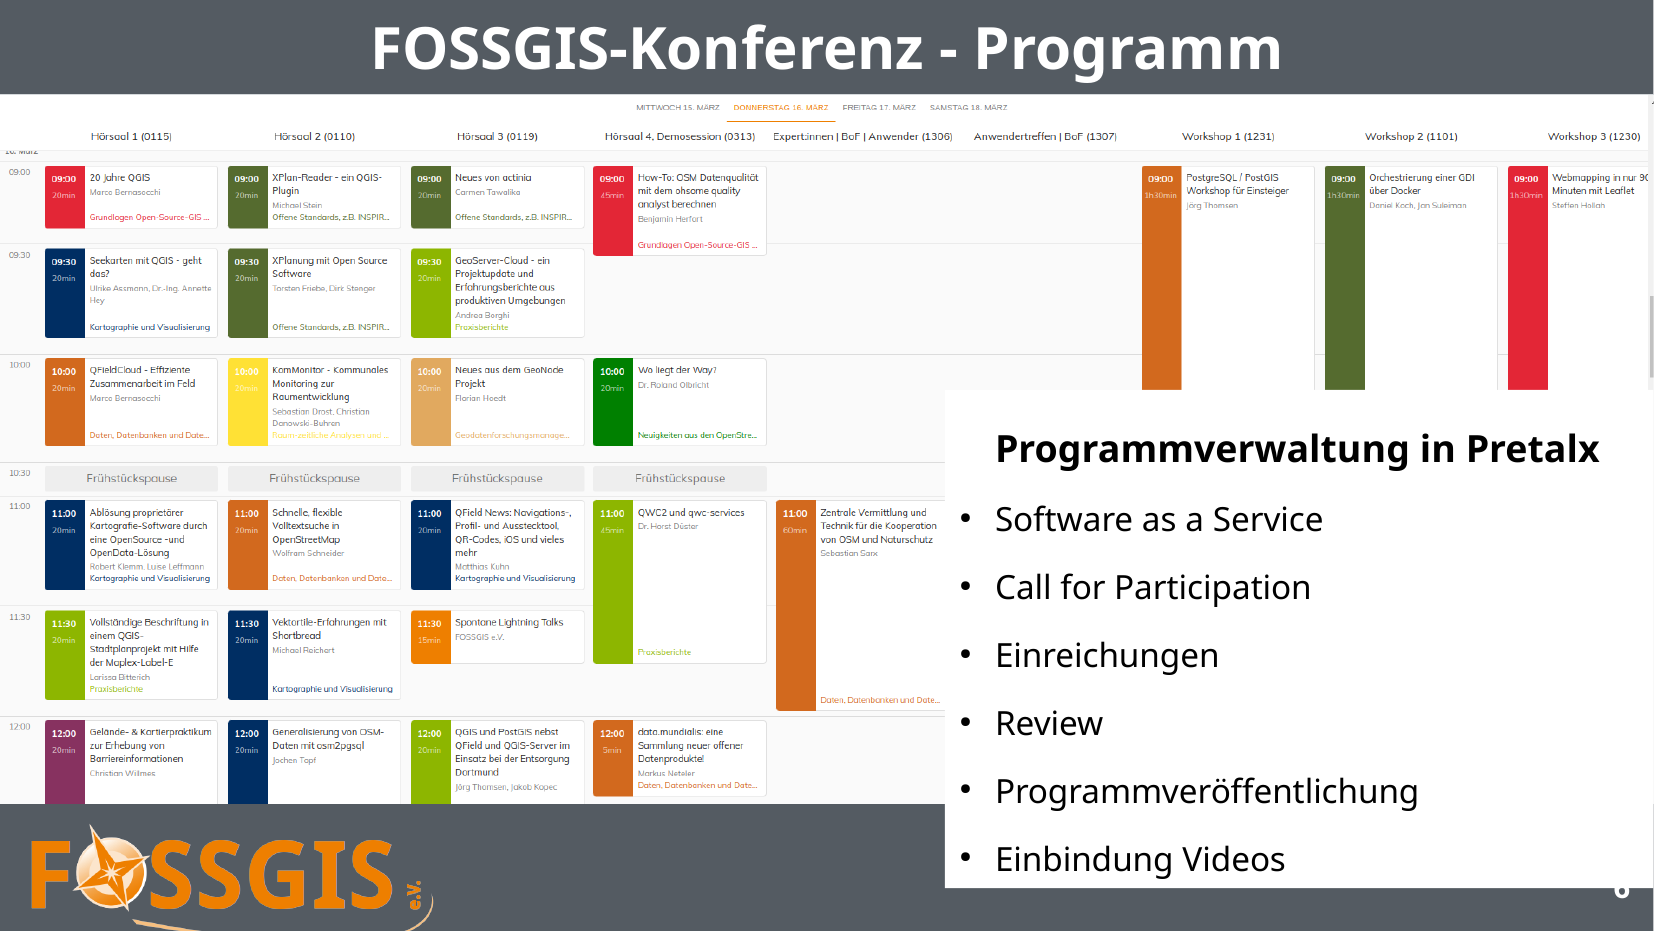

FOSSGIS-Konferenz - Programm
FOSSGIS-Konferenz
Programmverwaltung in Pretalx
Software as a Service
Call for Participation
Einreichungen
Review
Programmveröffentlichung
Einbindung Videos
#